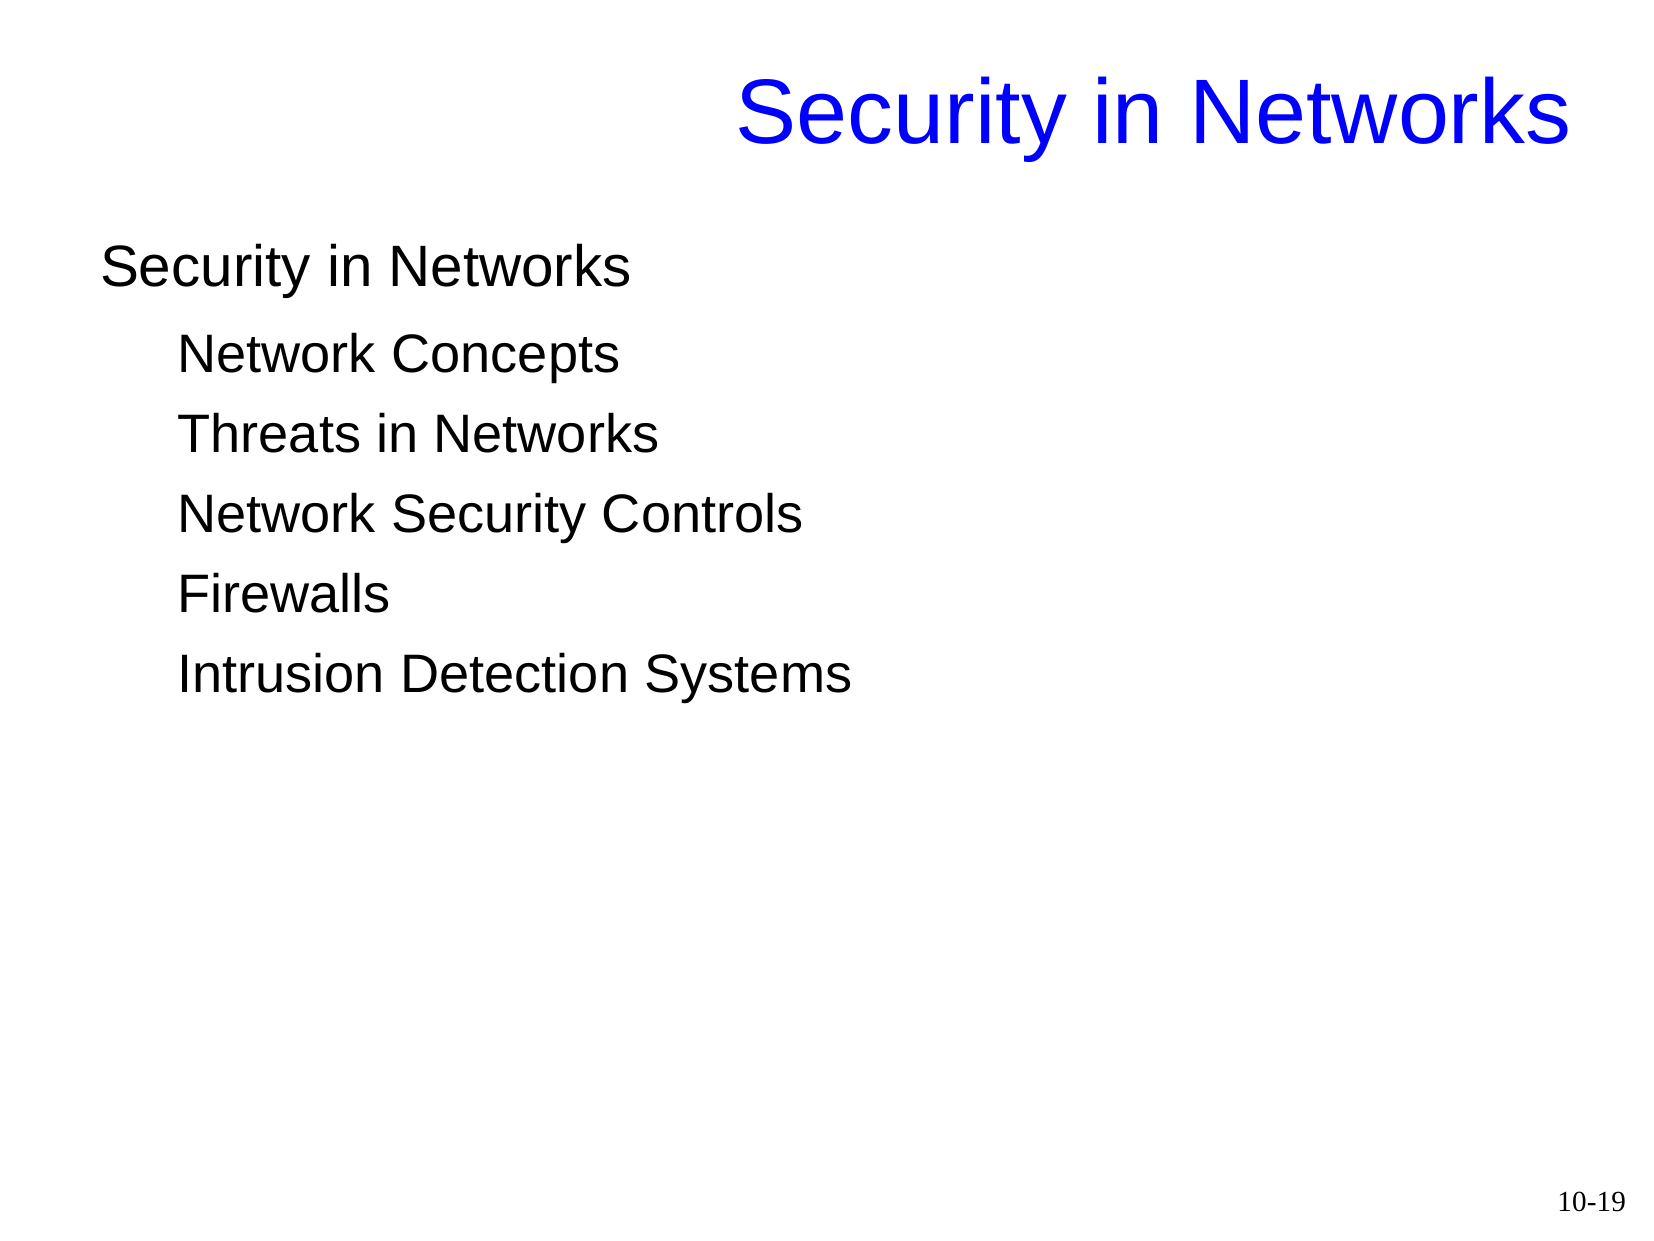

# Security in Networks
Security in Networks
Network Concepts
Threats in Networks
Network Security Controls
Firewalls
Intrusion Detection Systems